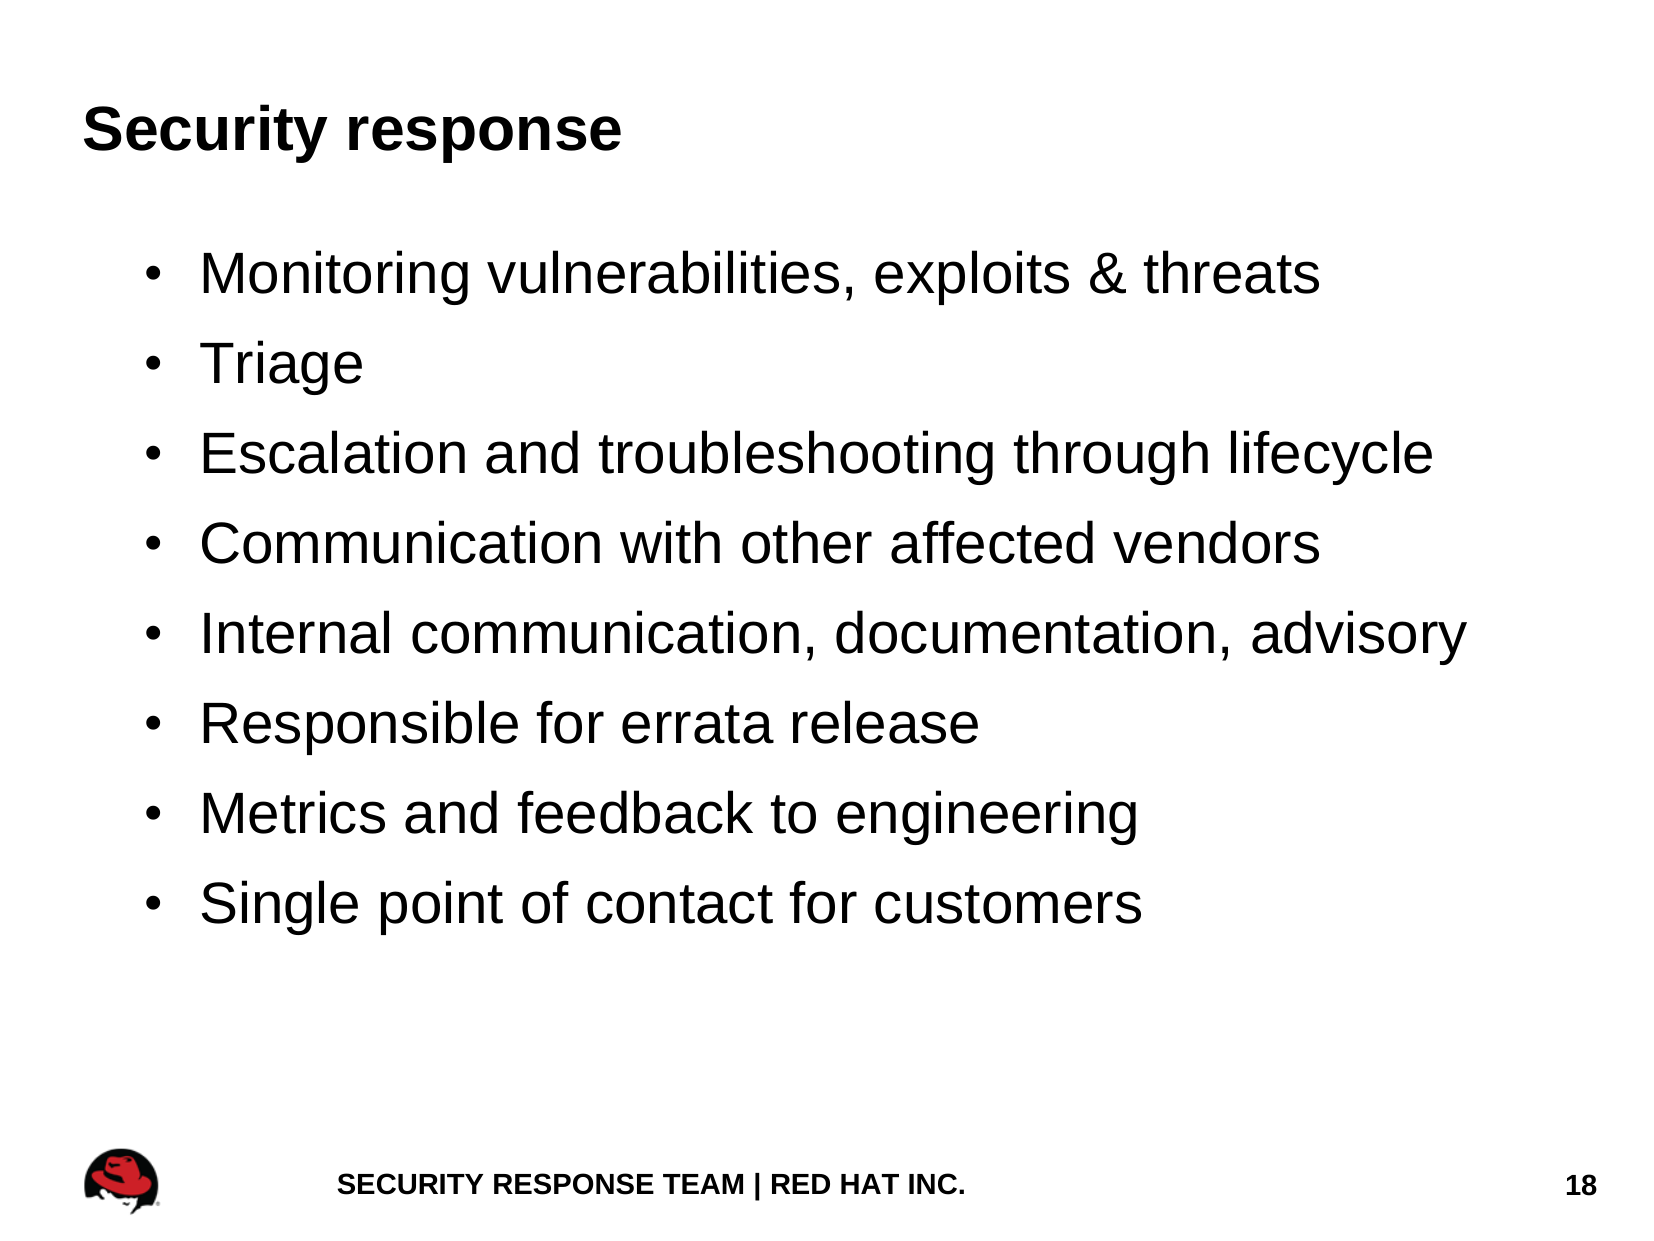

# Security response
Monitoring vulnerabilities, exploits & threats
Triage
Escalation and troubleshooting through lifecycle
Communication with other affected vendors
Internal communication, documentation, advisory
Responsible for errata release
Metrics and feedback to engineering
Single point of contact for customers